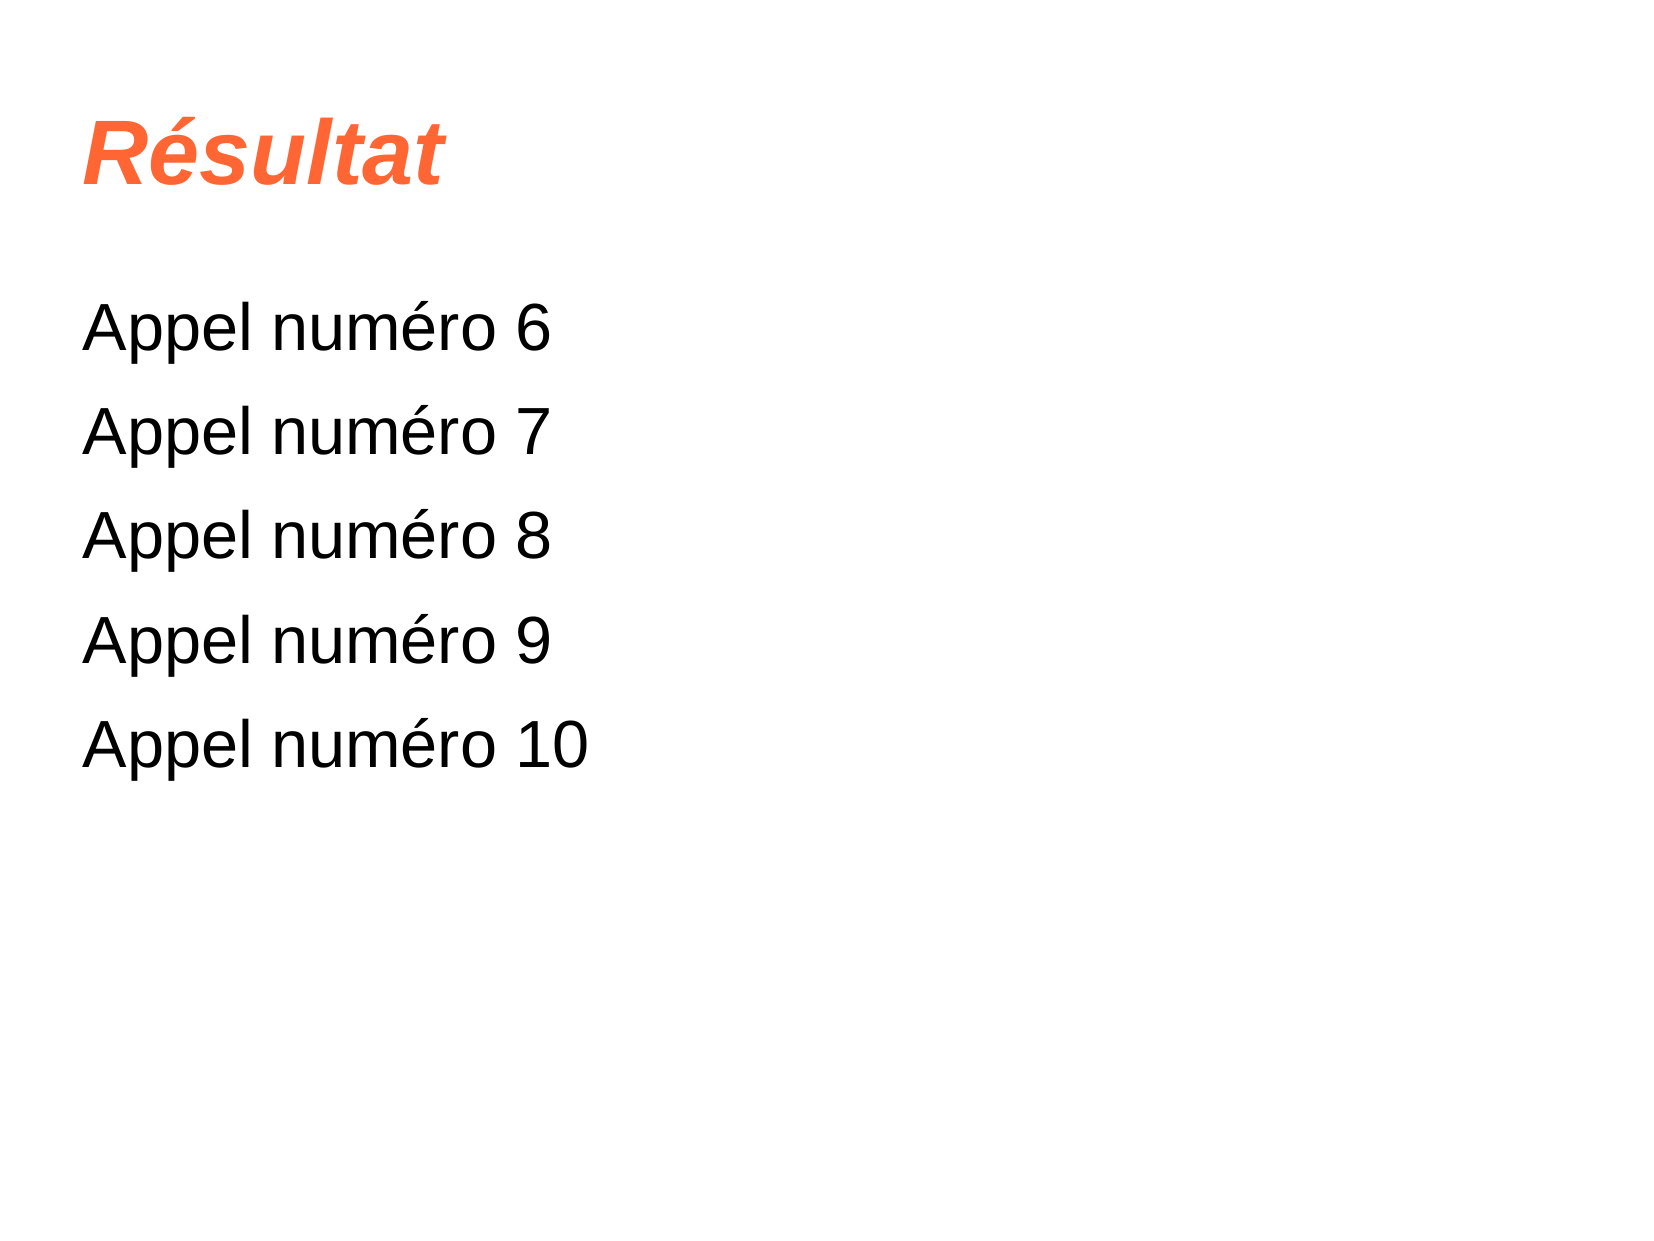

# Résultat
Appel numéro 6
Appel numéro 7
Appel numéro 8
Appel numéro 9
Appel numéro 10